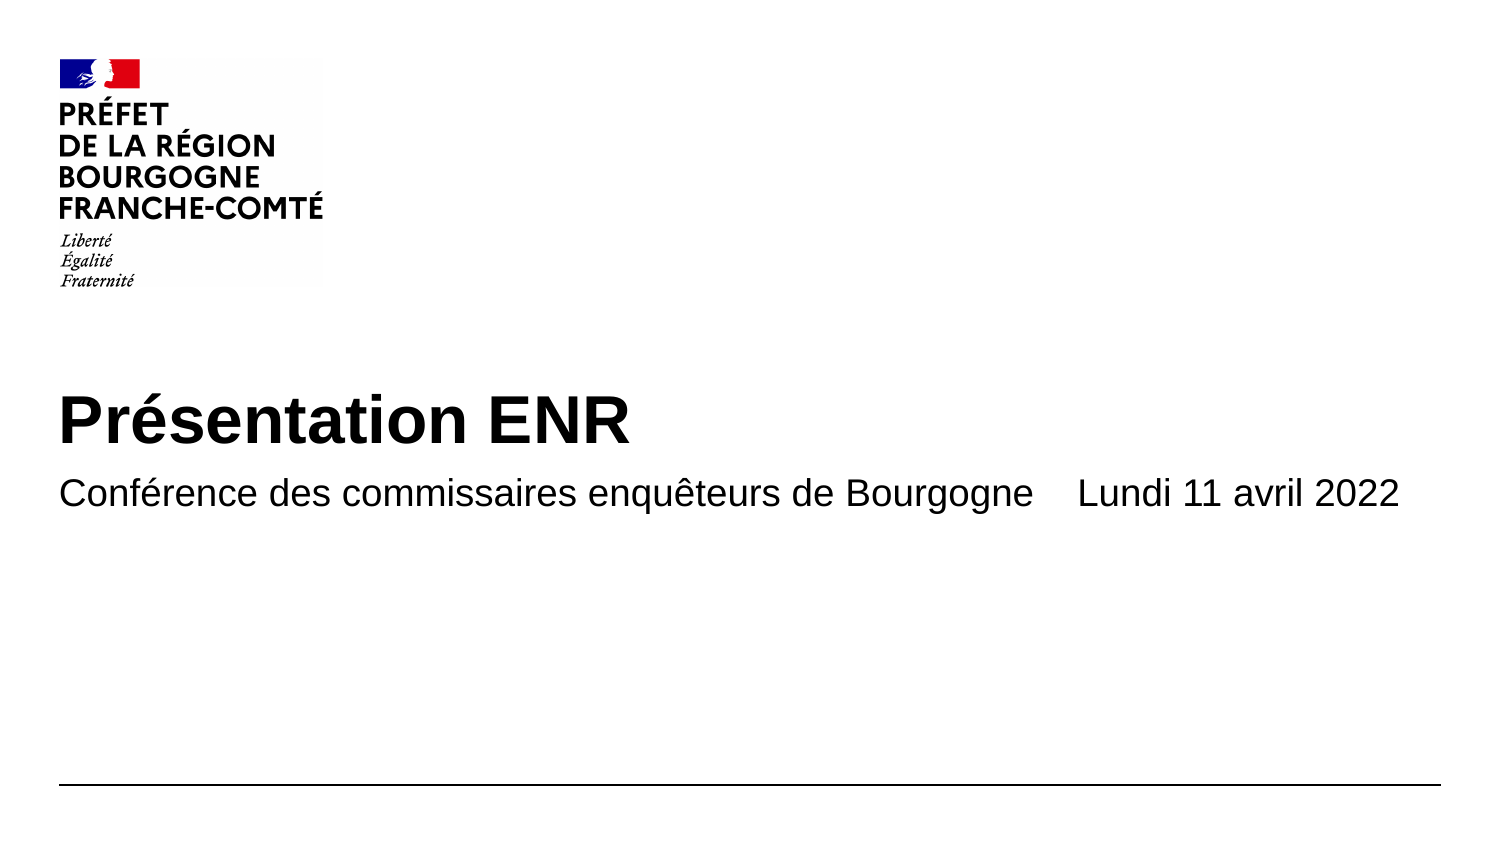

#
Présentation ENR
Conférence des commissaires enquêteurs de Bourgogne Lundi 11 avril 2022